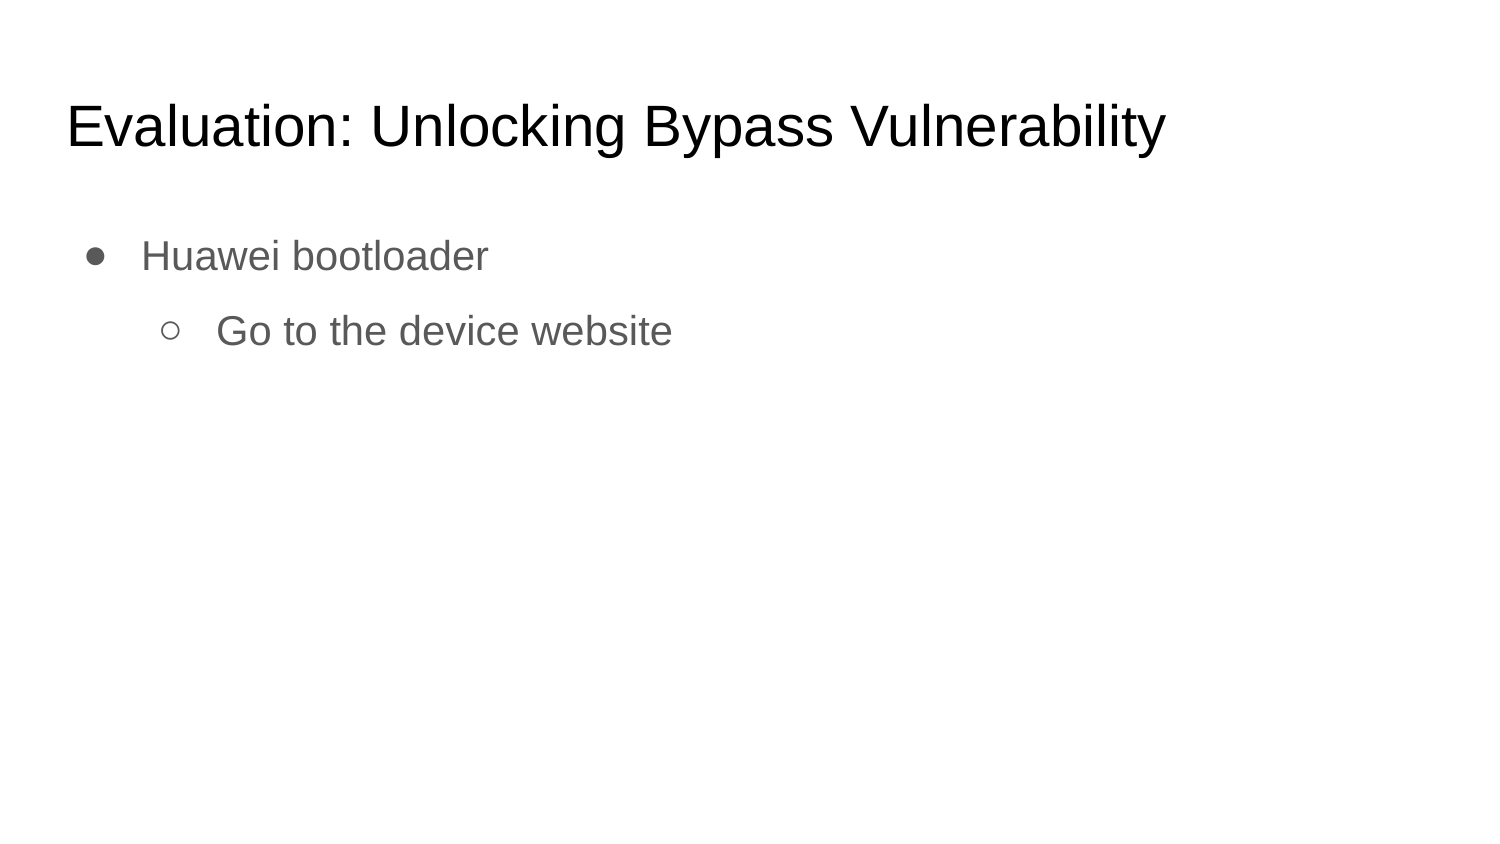

# Evaluation: Unlocking Bypass Vulnerability
Huawei bootloader
Go to the device website